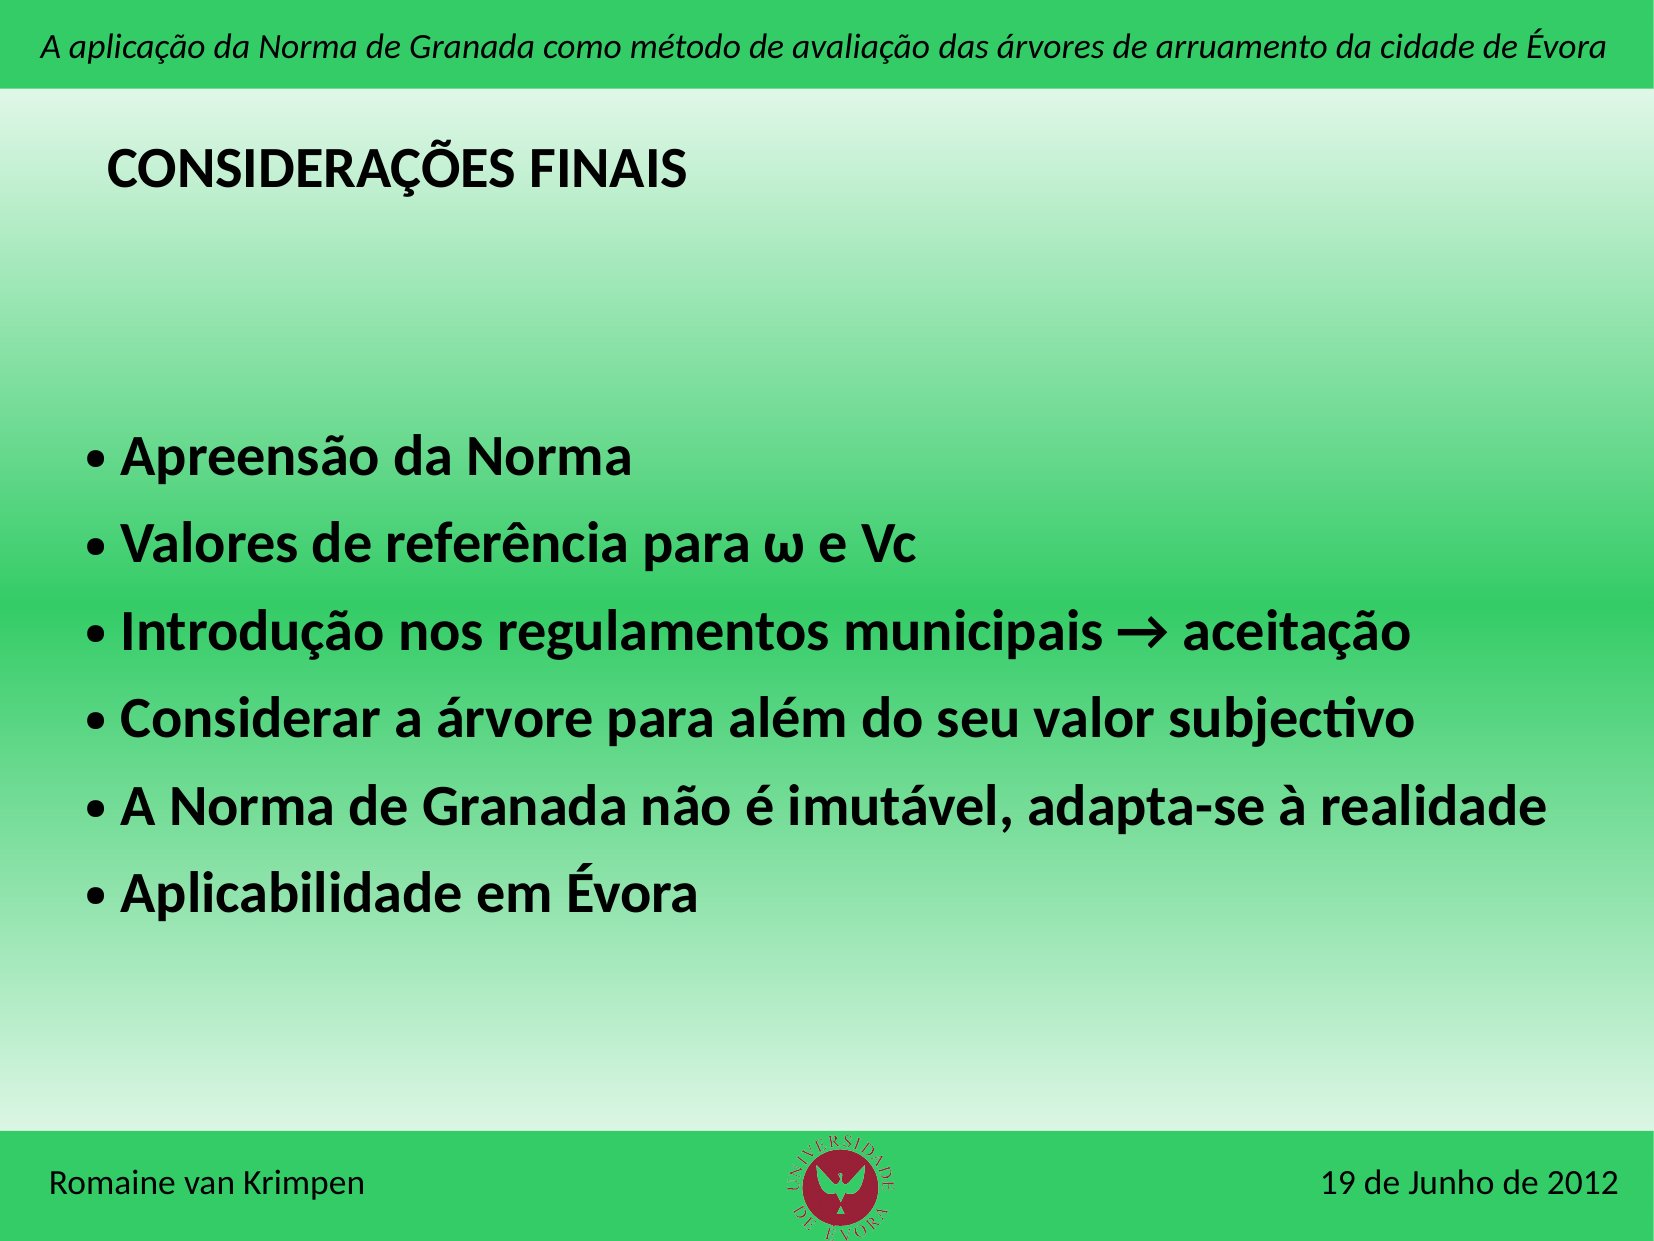

CONSIDERAÇÕES FINAIS
 Apreensão da Norma
 Valores de referência para ω e Vc
 Introdução nos regulamentos municipais → aceitação
 Considerar a árvore para além do seu valor subjectivo
 A Norma de Granada não é imutável, adapta-se à realidade
 Aplicabilidade em Évora